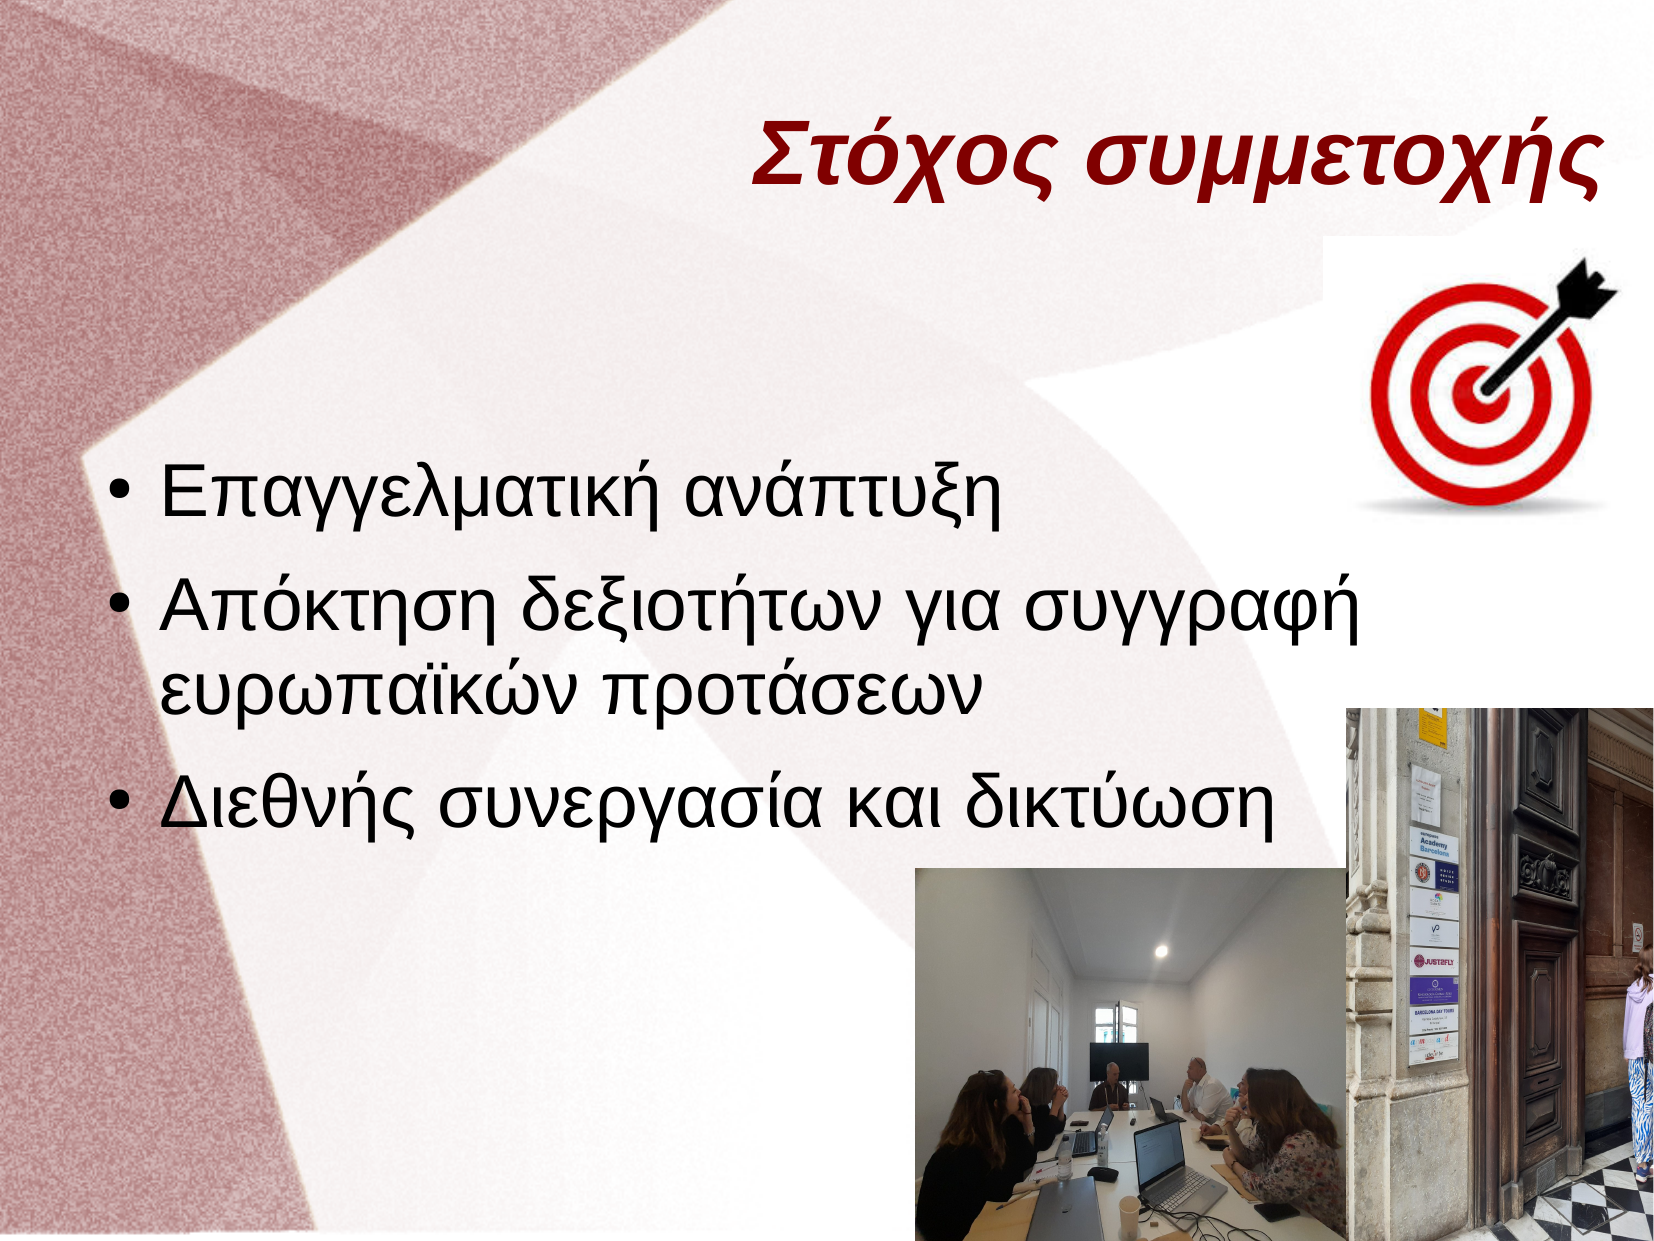

# Στόχος συμμετοχής
Επαγγελματική ανάπτυξη
Απόκτηση δεξιοτήτων για συγγραφή ευρωπαϊκών προτάσεων
Διεθνής συνεργασία και δικτύωση